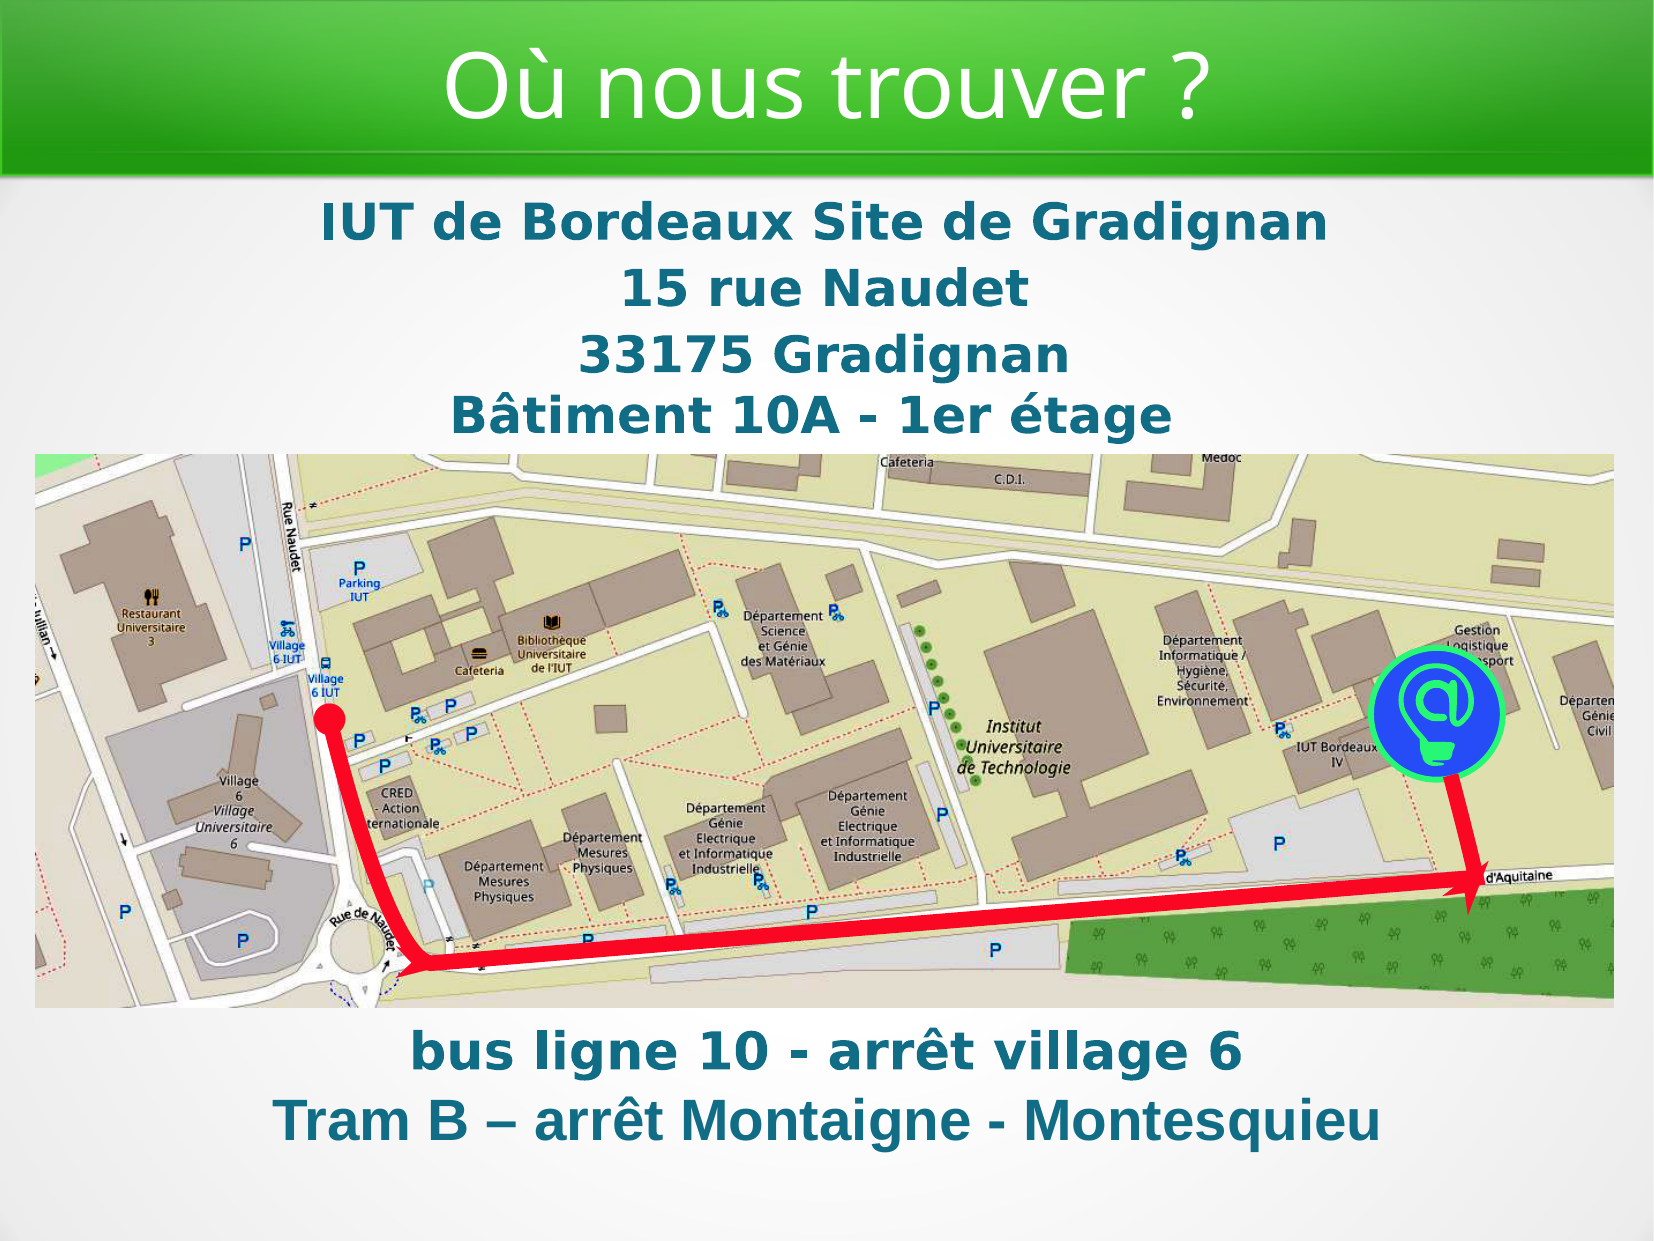

# Où nous trouver ?
Tram B – arrêt Montaigne - Montesquieu